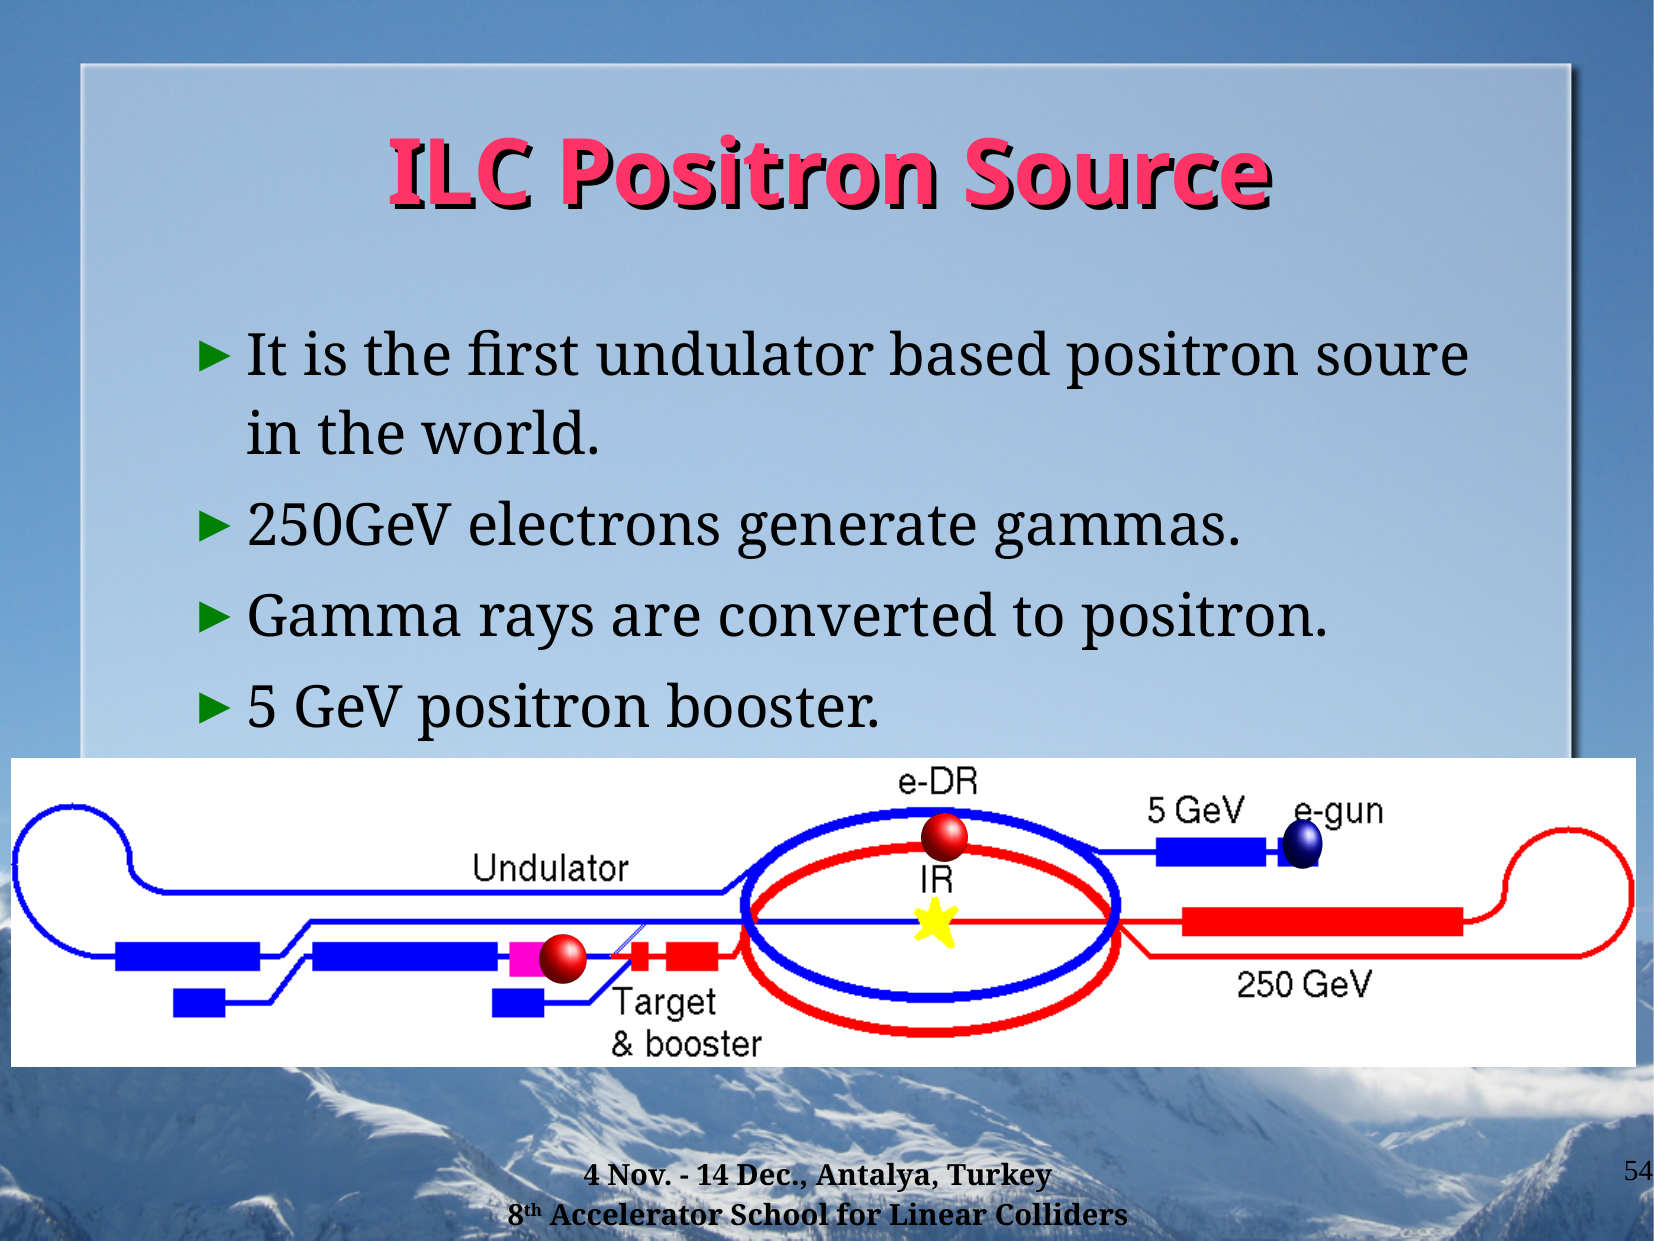

# ILC Positron Source
It is the first undulator based positron soure in the world.
250GeV electrons generate gammas.
Gamma rays are converted to positron.
5 GeV positron booster.
54